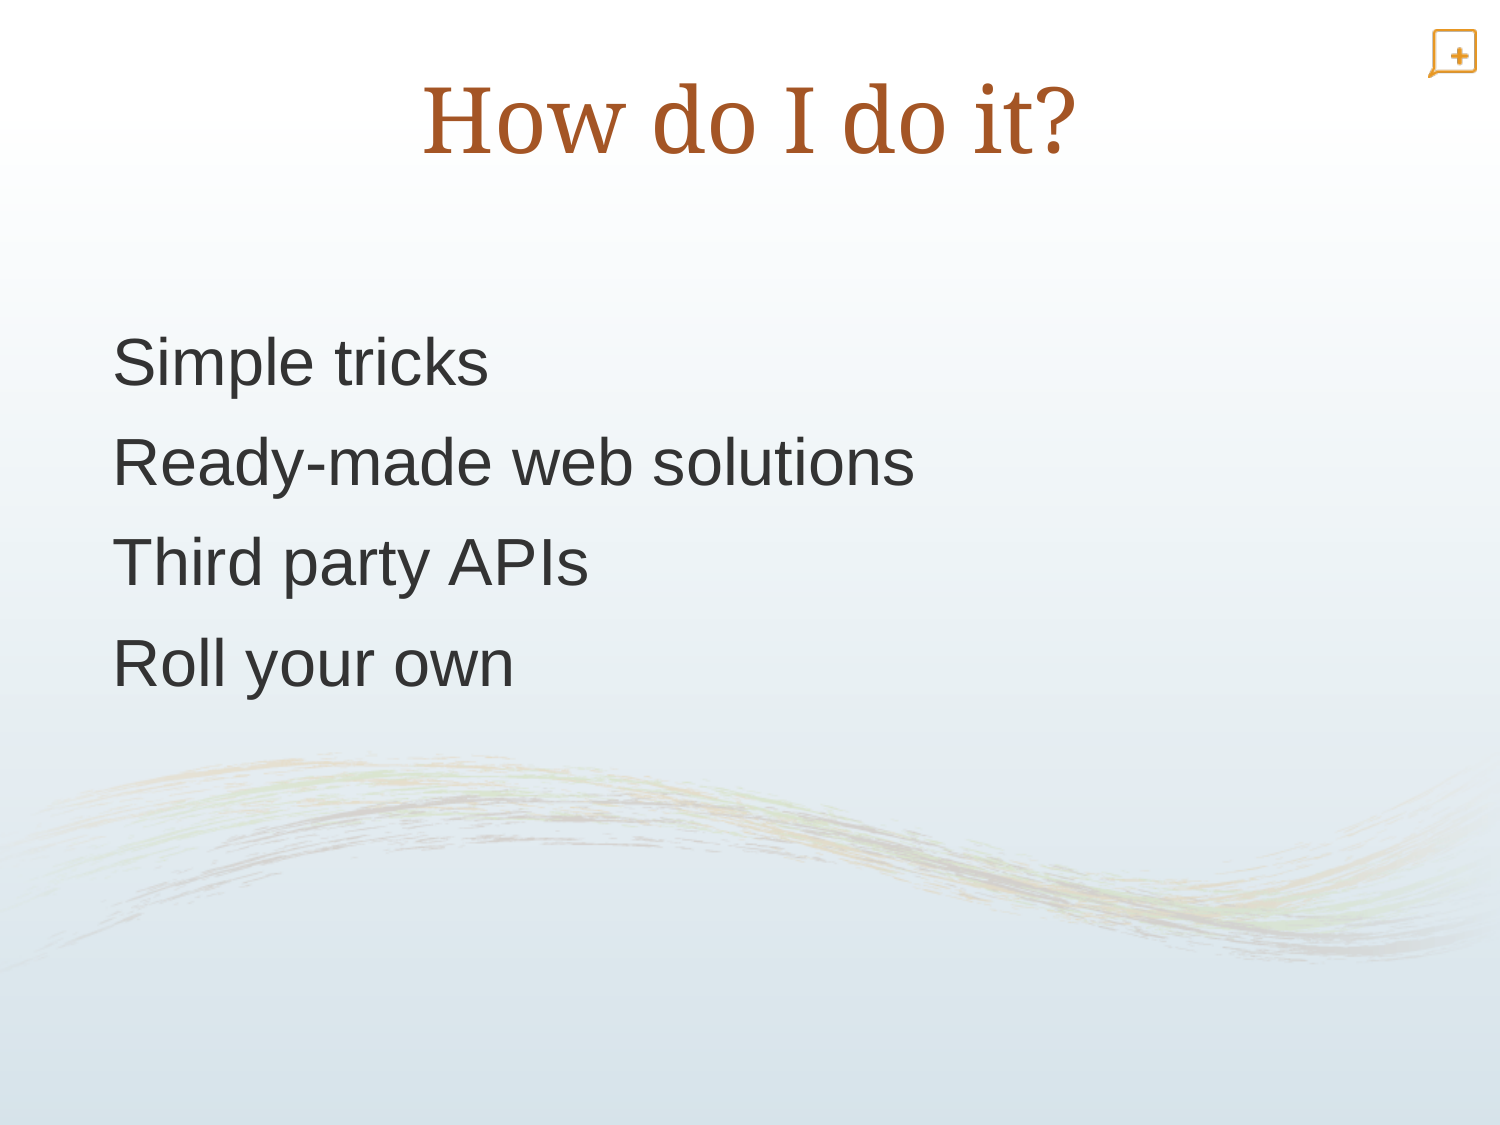

# How do I do it?
Simple tricks
Ready-made web solutions
Third party APIs
Roll your own